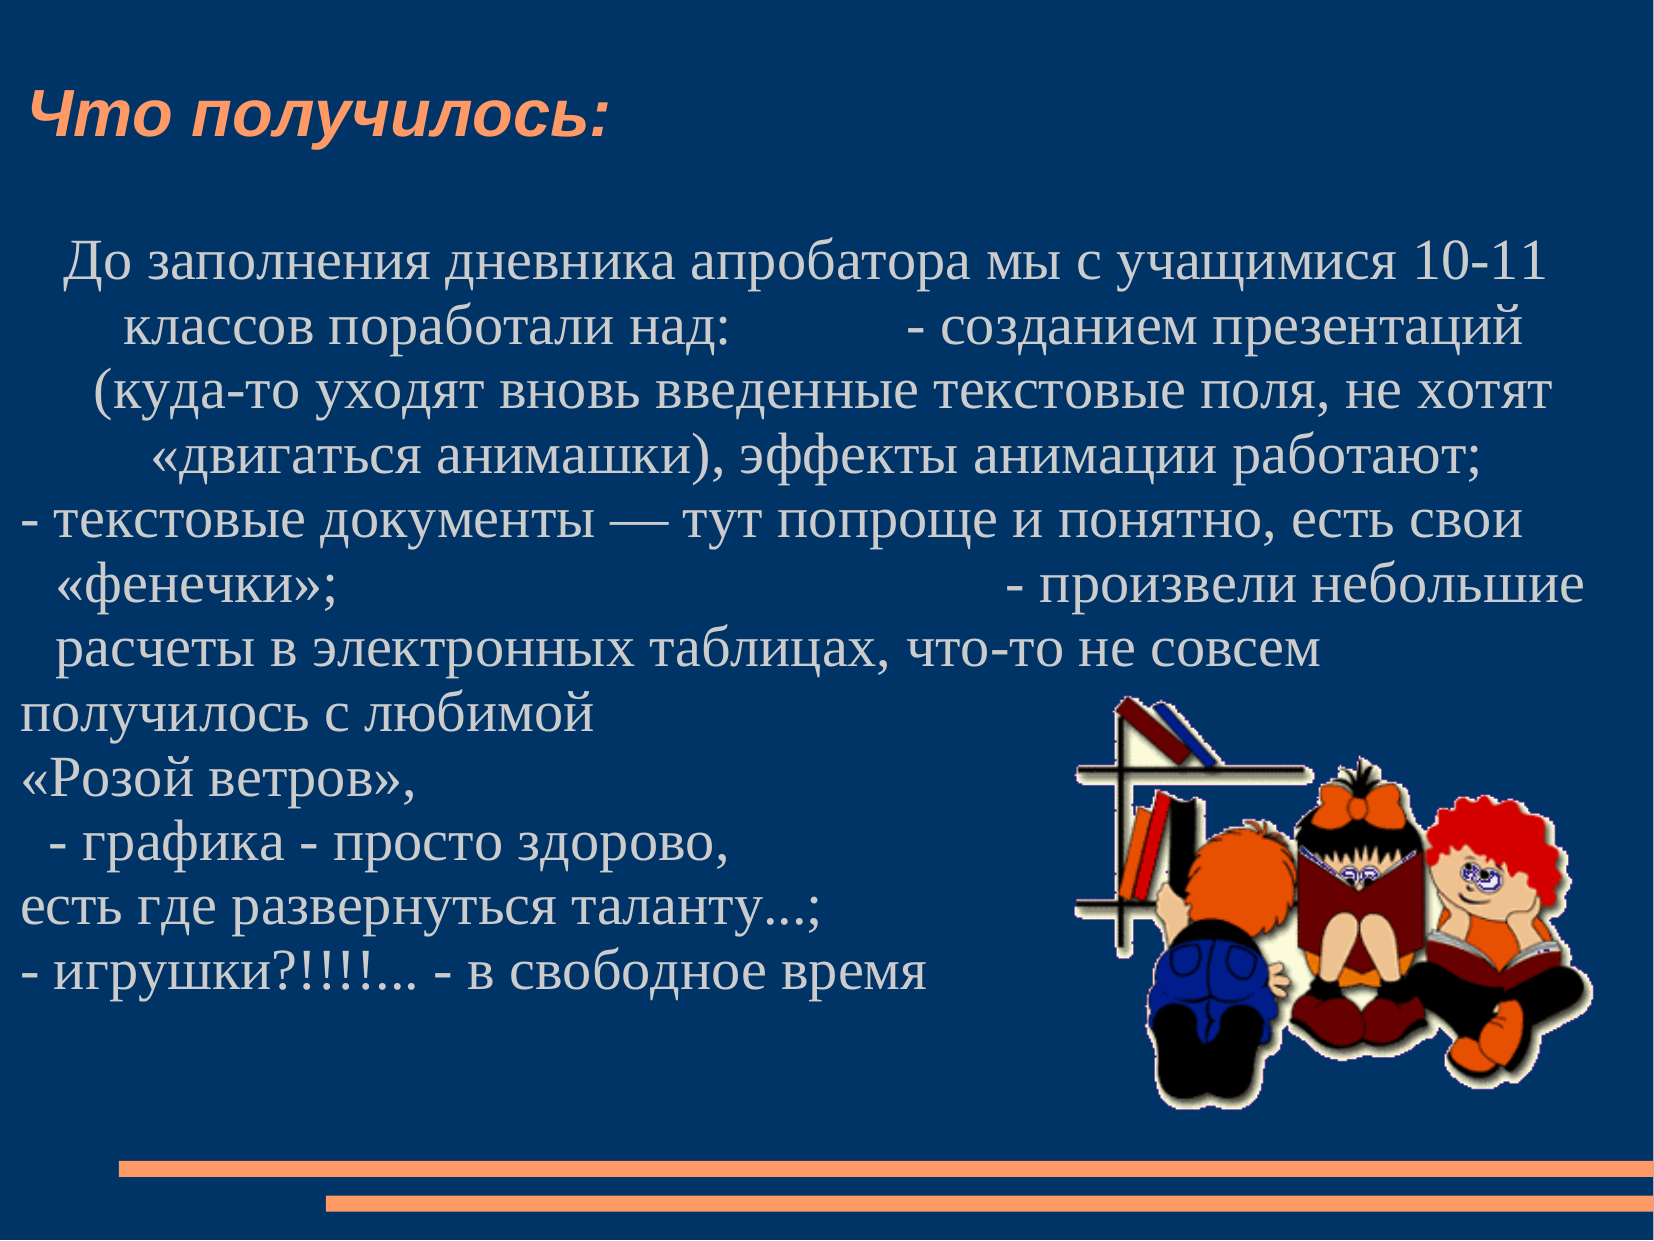

# Что получилось:
До заполнения дневника апробатора мы с учащимися 10-11 классов поработали над: - созданием презентаций (куда-то уходят вновь введенные текстовые поля, не хотят «двигаться анимашки), эффекты анимации работают;
- текстовые документы — тут попроще и понятно, есть свои «фенечки»; - произвели небольшие расчеты в электронных таблицах, что-то не совсем
получилось с любимой
«Розой ветров»,
 - графика - просто здорово,
есть где развернуться таланту...;
- игрушки?!!!!... - в свободное время